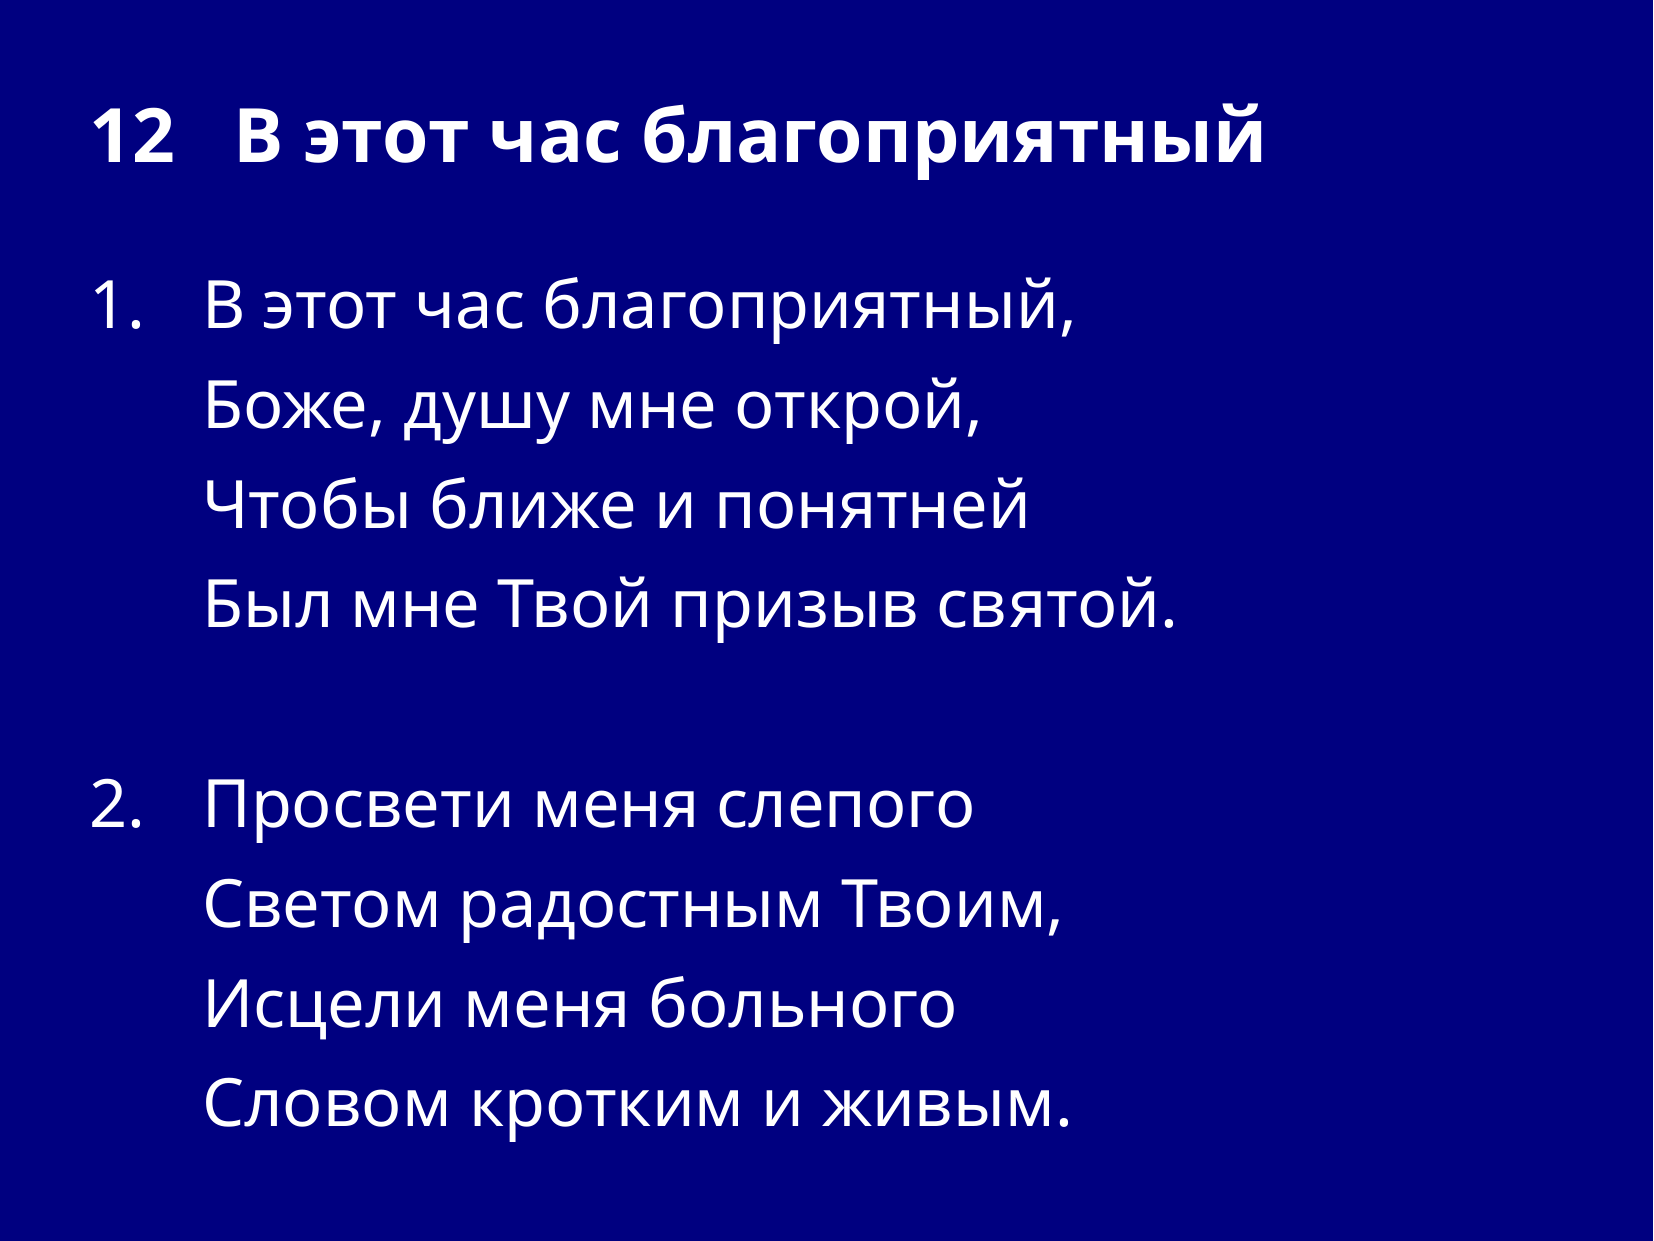

12 В этот час благоприятный
1.	В этот час благоприятный,
	Боже, душу мне открой,
	Чтобы ближе и понятней
	Был мне Твой призыв святой.
2.	Просвети меня слепого
	Светом радостным Твоим,
	Исцели меня больного
	Словом кротким и живым.